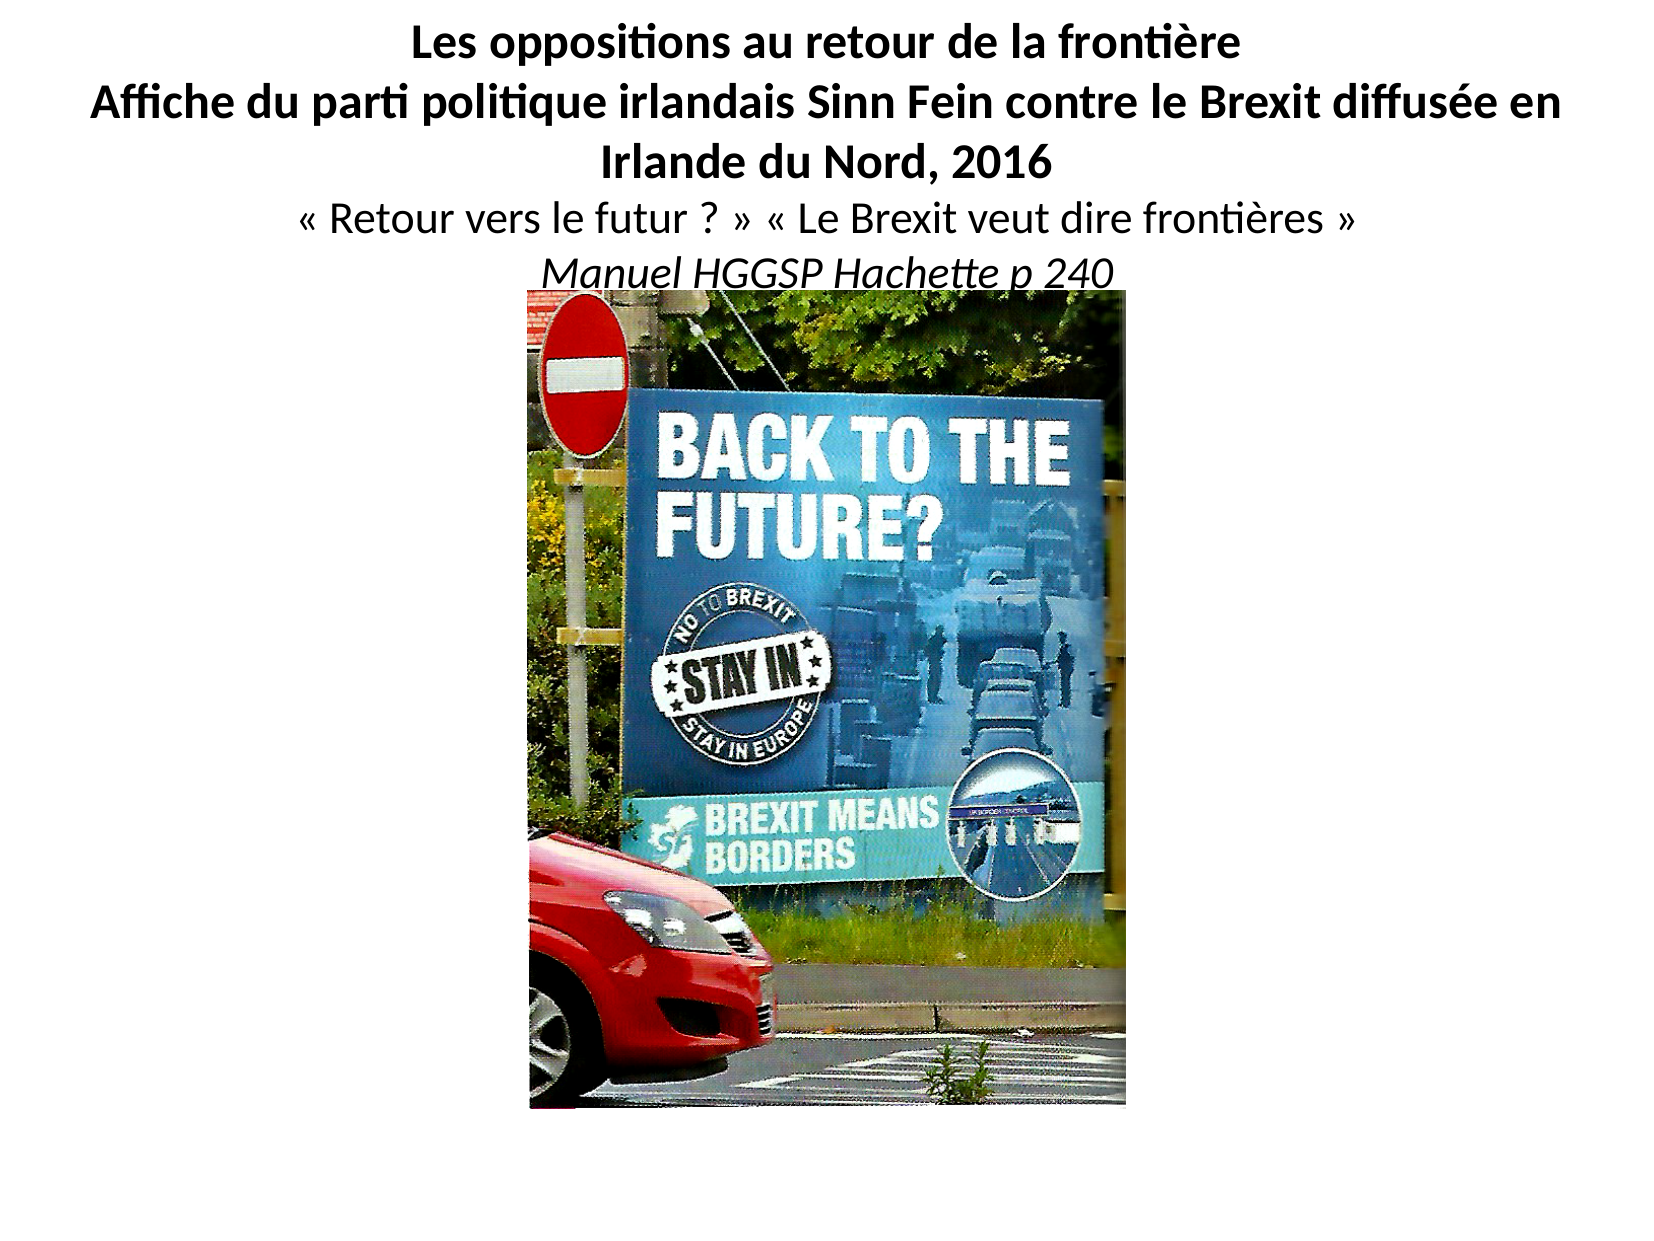

# Les oppositions au retour de la frontière Affiche du parti politique irlandais Sinn Fein contre le Brexit diffusée en Irlande du Nord, 2016 « Retour vers le futur ? » « Le Brexit veut dire frontières » Manuel HGGSP Hachette p 240